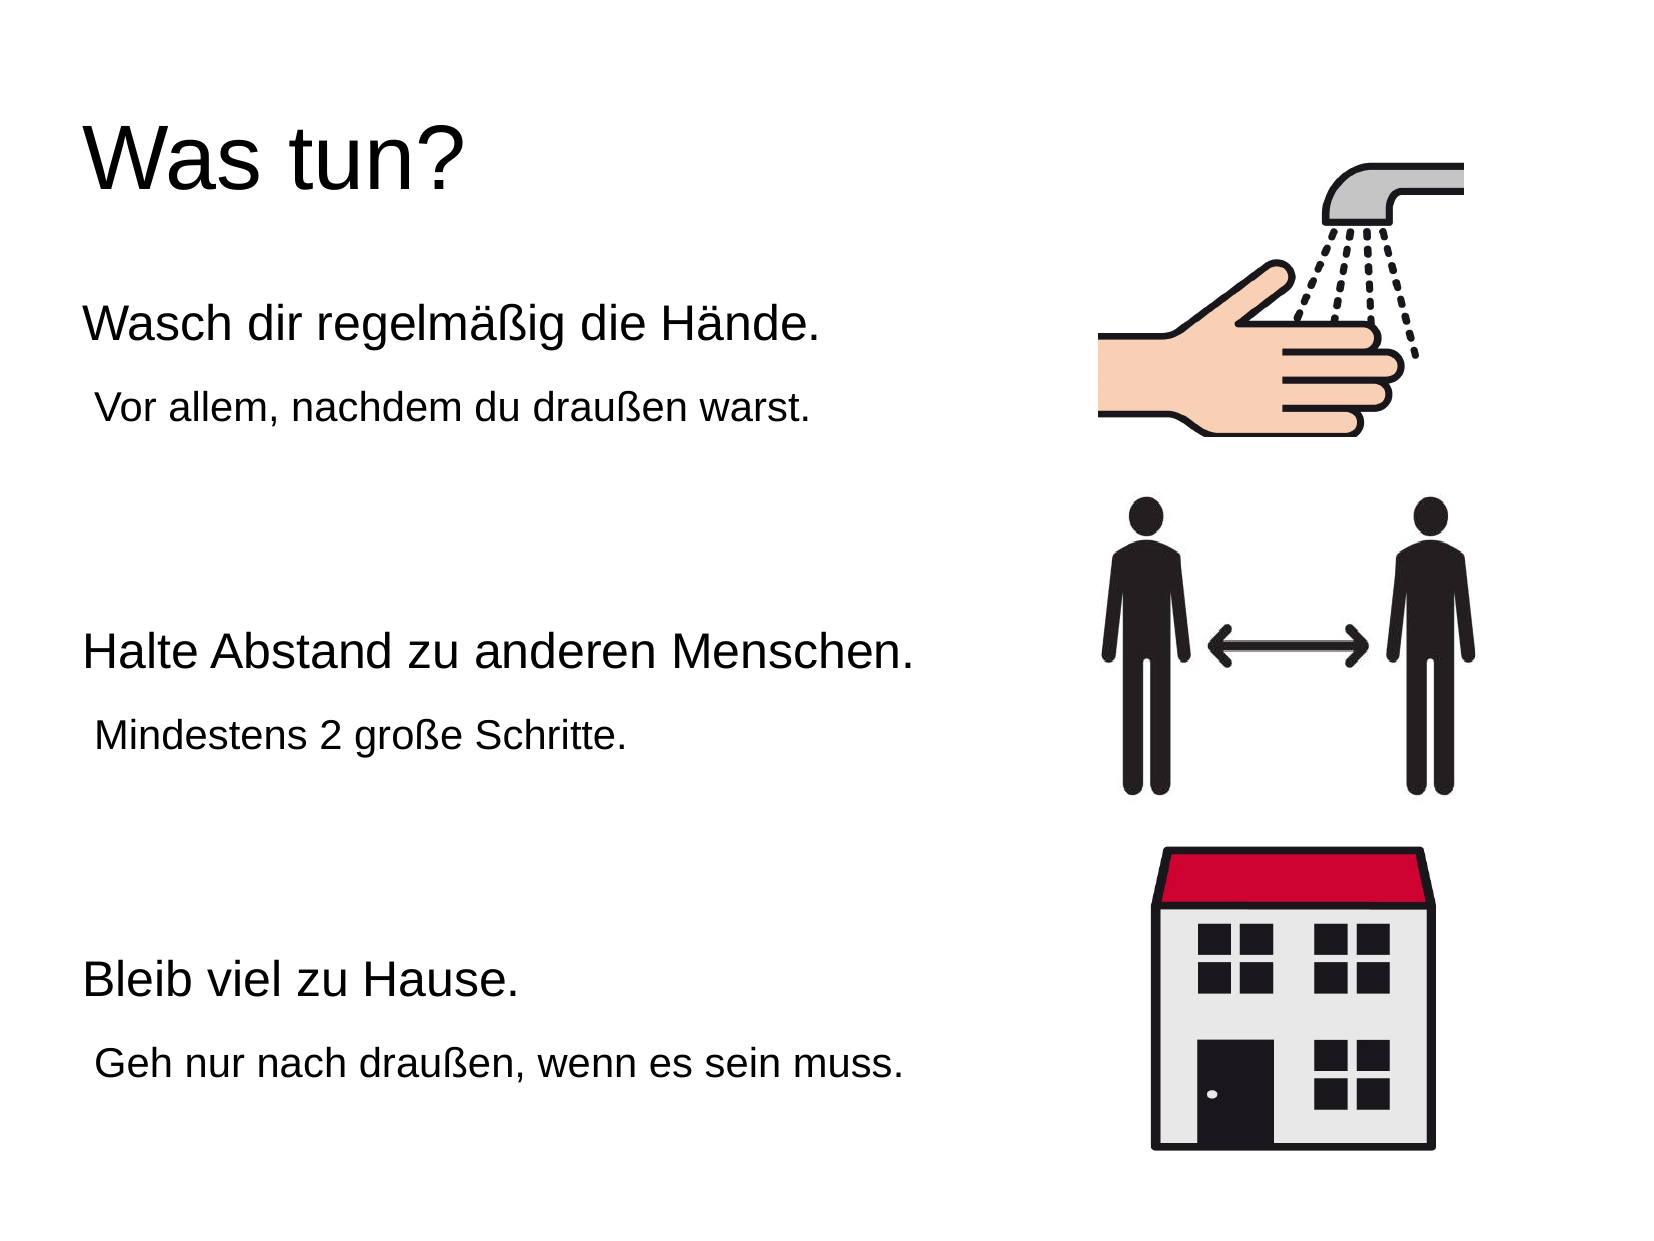

# Was tun?
Wasch dir regelmäßig die Hände.
 Vor allem, nachdem du draußen warst.
Halte Abstand zu anderen Menschen.
 Mindestens 2 große Schritte.
Bleib viel zu Hause.
 Geh nur nach draußen, wenn es sein muss.